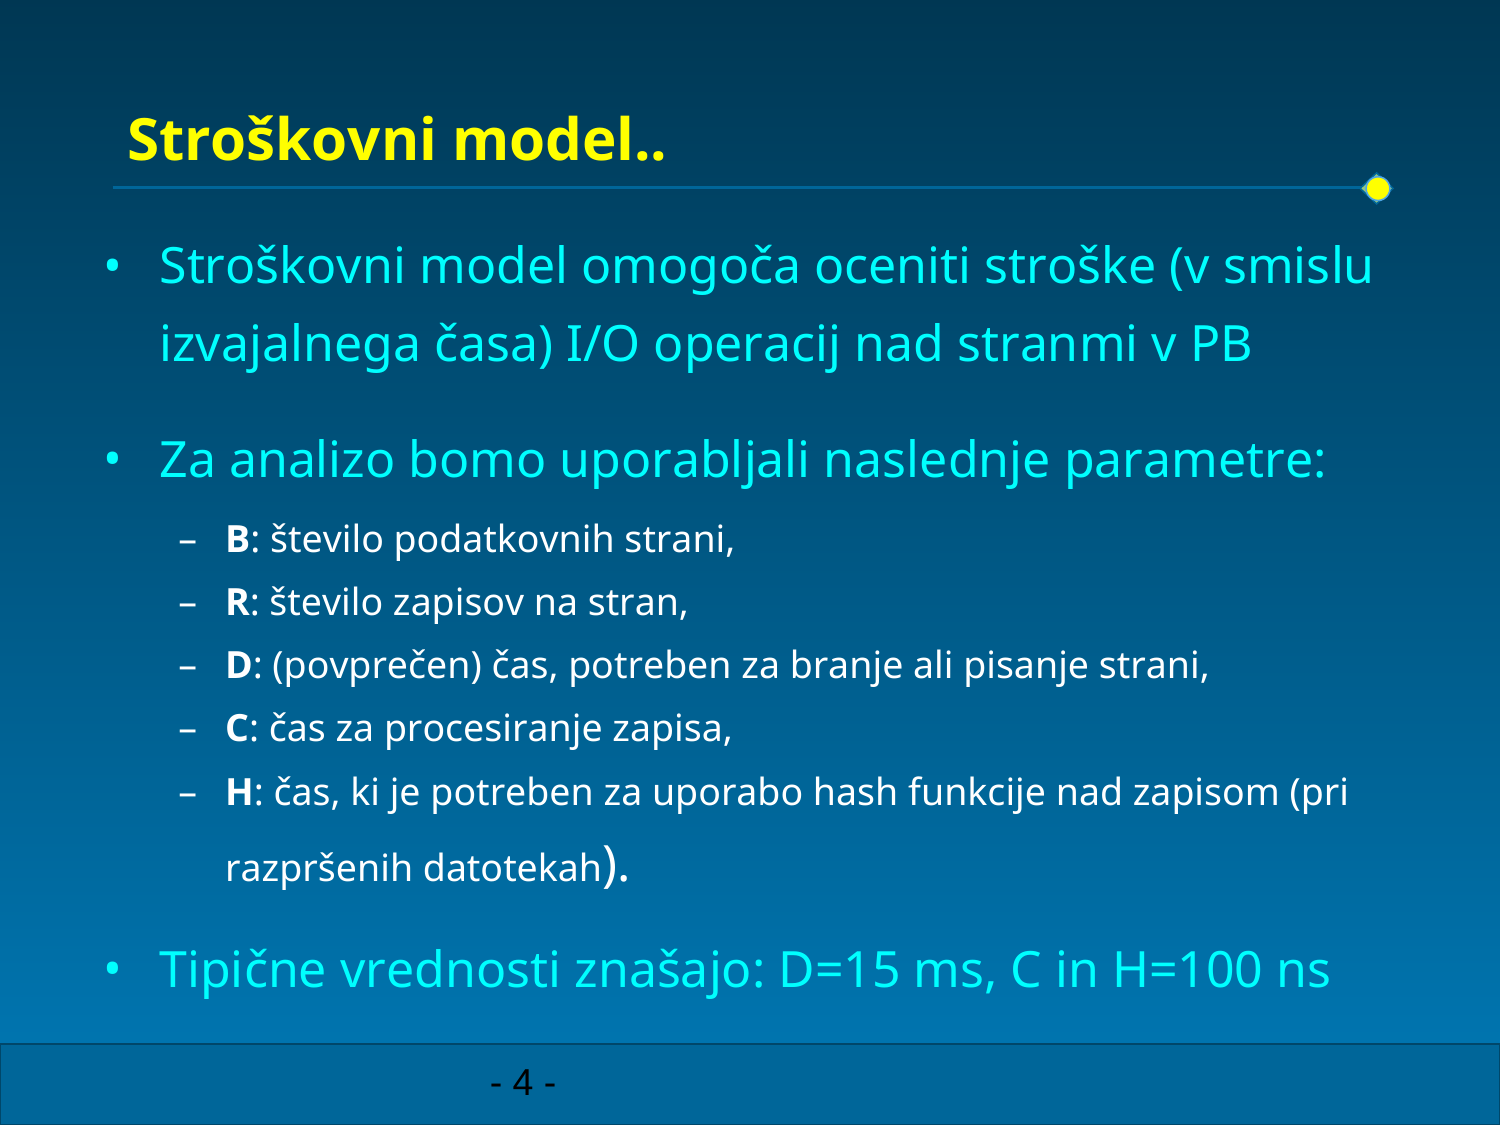

# Stroškovni model..
Stroškovni model omogoča oceniti stroške (v smislu izvajalnega časa) I/O operacij nad stranmi v PB
Za analizo bomo uporabljali naslednje parametre:
B: število podatkovnih strani,
R: število zapisov na stran,
D: (povprečen) čas, potreben za branje ali pisanje strani,
C: čas za procesiranje zapisa,
H: čas, ki je potreben za uporabo hash funkcije nad zapisom (pri razpršenih datotekah).
Tipične vrednosti znašajo: D=15 ms, C in H=100 ns